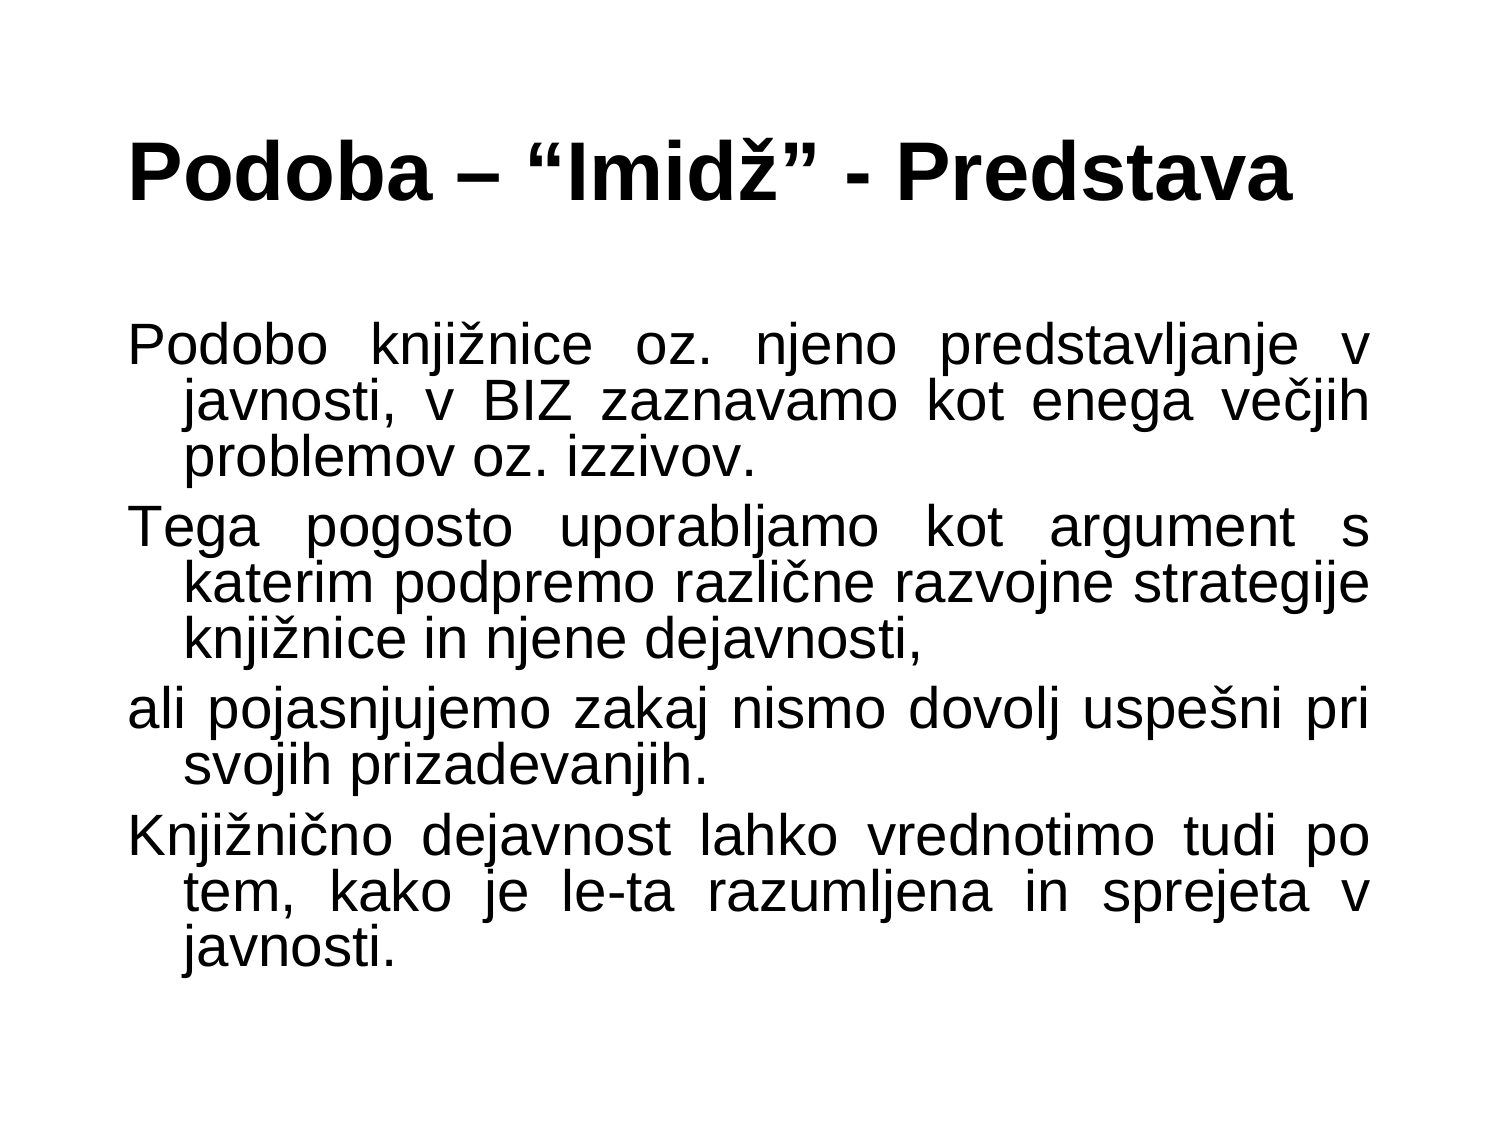

# Podoba – “Imidž” - Predstava
Podobo knjižnice oz. njeno predstavljanje v javnosti, v BIZ zaznavamo kot enega večjih problemov oz. izzivov.
Tega pogosto uporabljamo kot argument s katerim podpremo različne razvojne strategije knjižnice in njene dejavnosti,
ali pojasnjujemo zakaj nismo dovolj uspešni pri svojih prizadevanjih.
Knjižnično dejavnost lahko vrednotimo tudi po tem, kako je le-ta razumljena in sprejeta v javnosti.
Primoz Juznic, BINK, FF, Univerza v Ljubljani